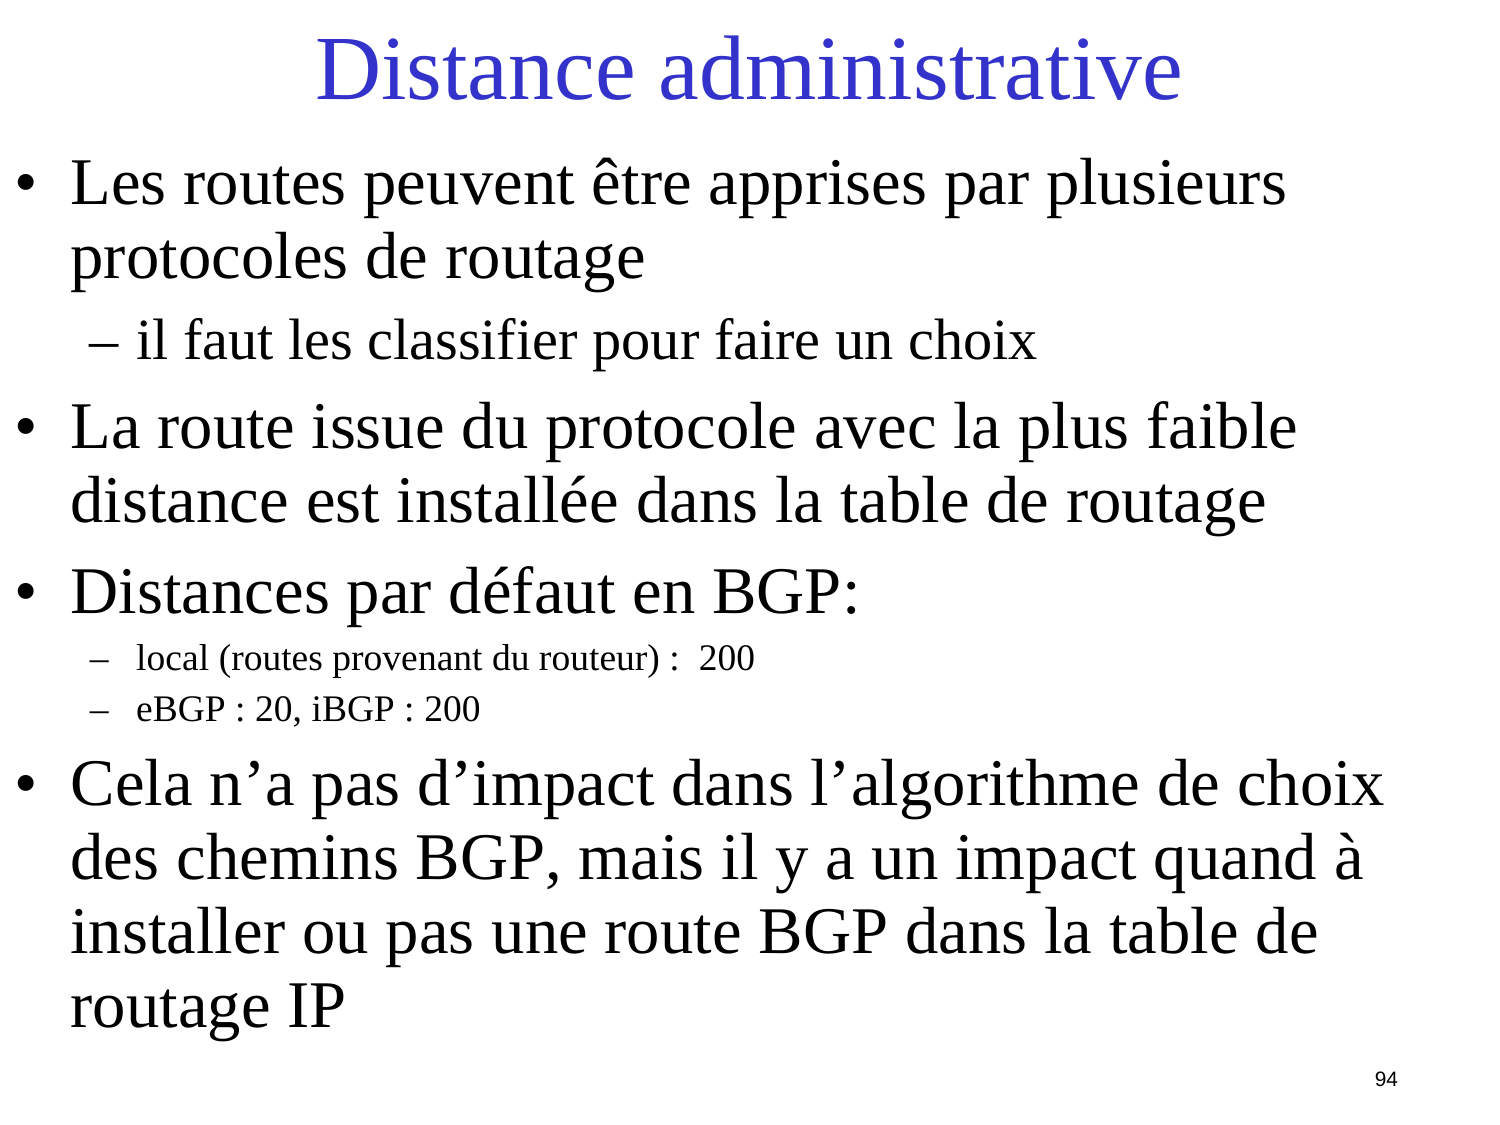

# Distance administrative
Les routes peuvent être apprises par plusieurs protocoles de routage
il faut les classifier pour faire un choix
La route issue du protocole avec la plus faible distance est installée dans la table de routage
Distances par défaut en BGP:
local (routes provenant du routeur) : 200
eBGP : 20, iBGP : 200
Cela n’a pas d’impact dans l’algorithme de choix des chemins BGP, mais il y a un impact quand à installer ou pas une route BGP dans la table de routage IP